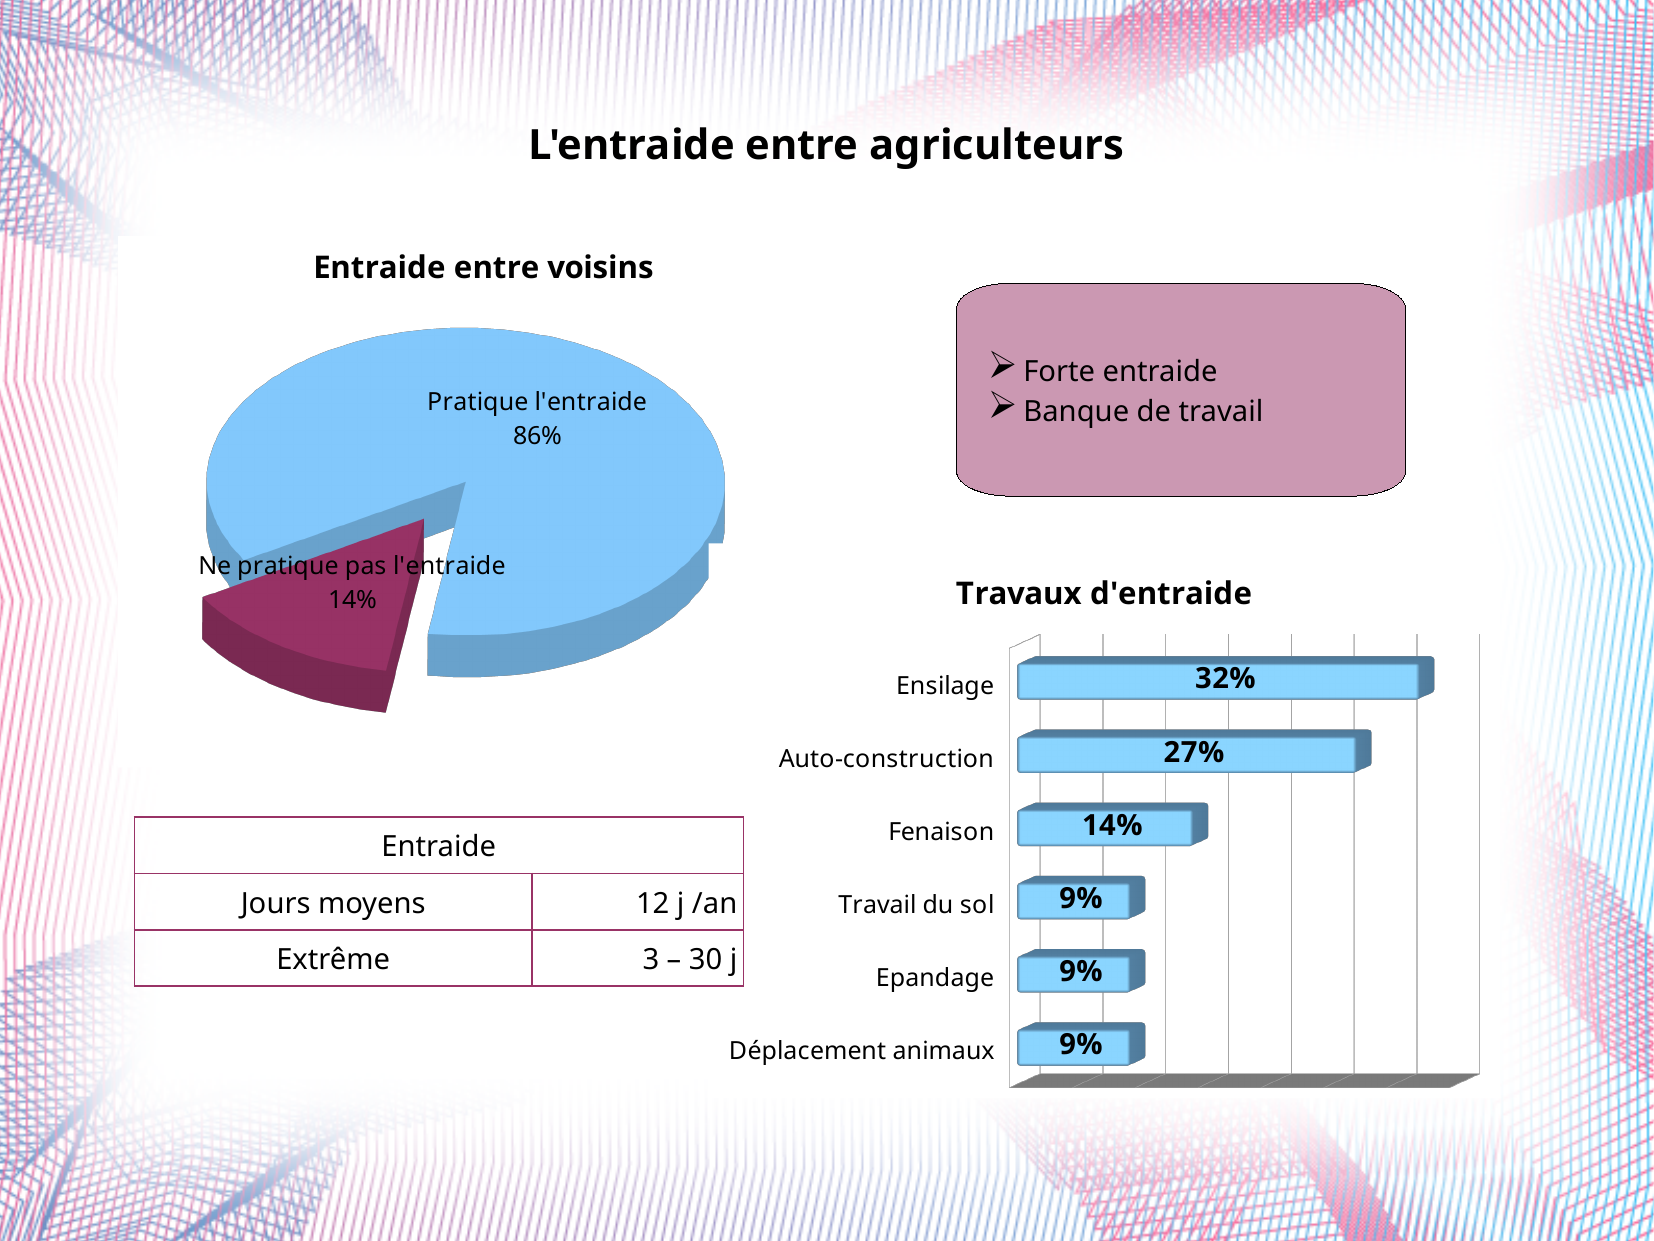

L'entraide entre agriculteurs
[unsupported chart]
Forte entraide
Banque de travail
[unsupported chart]
| Entraide | |
| --- | --- |
| Jours moyens | 12 j /an |
| Extrême | 3 – 30 j |